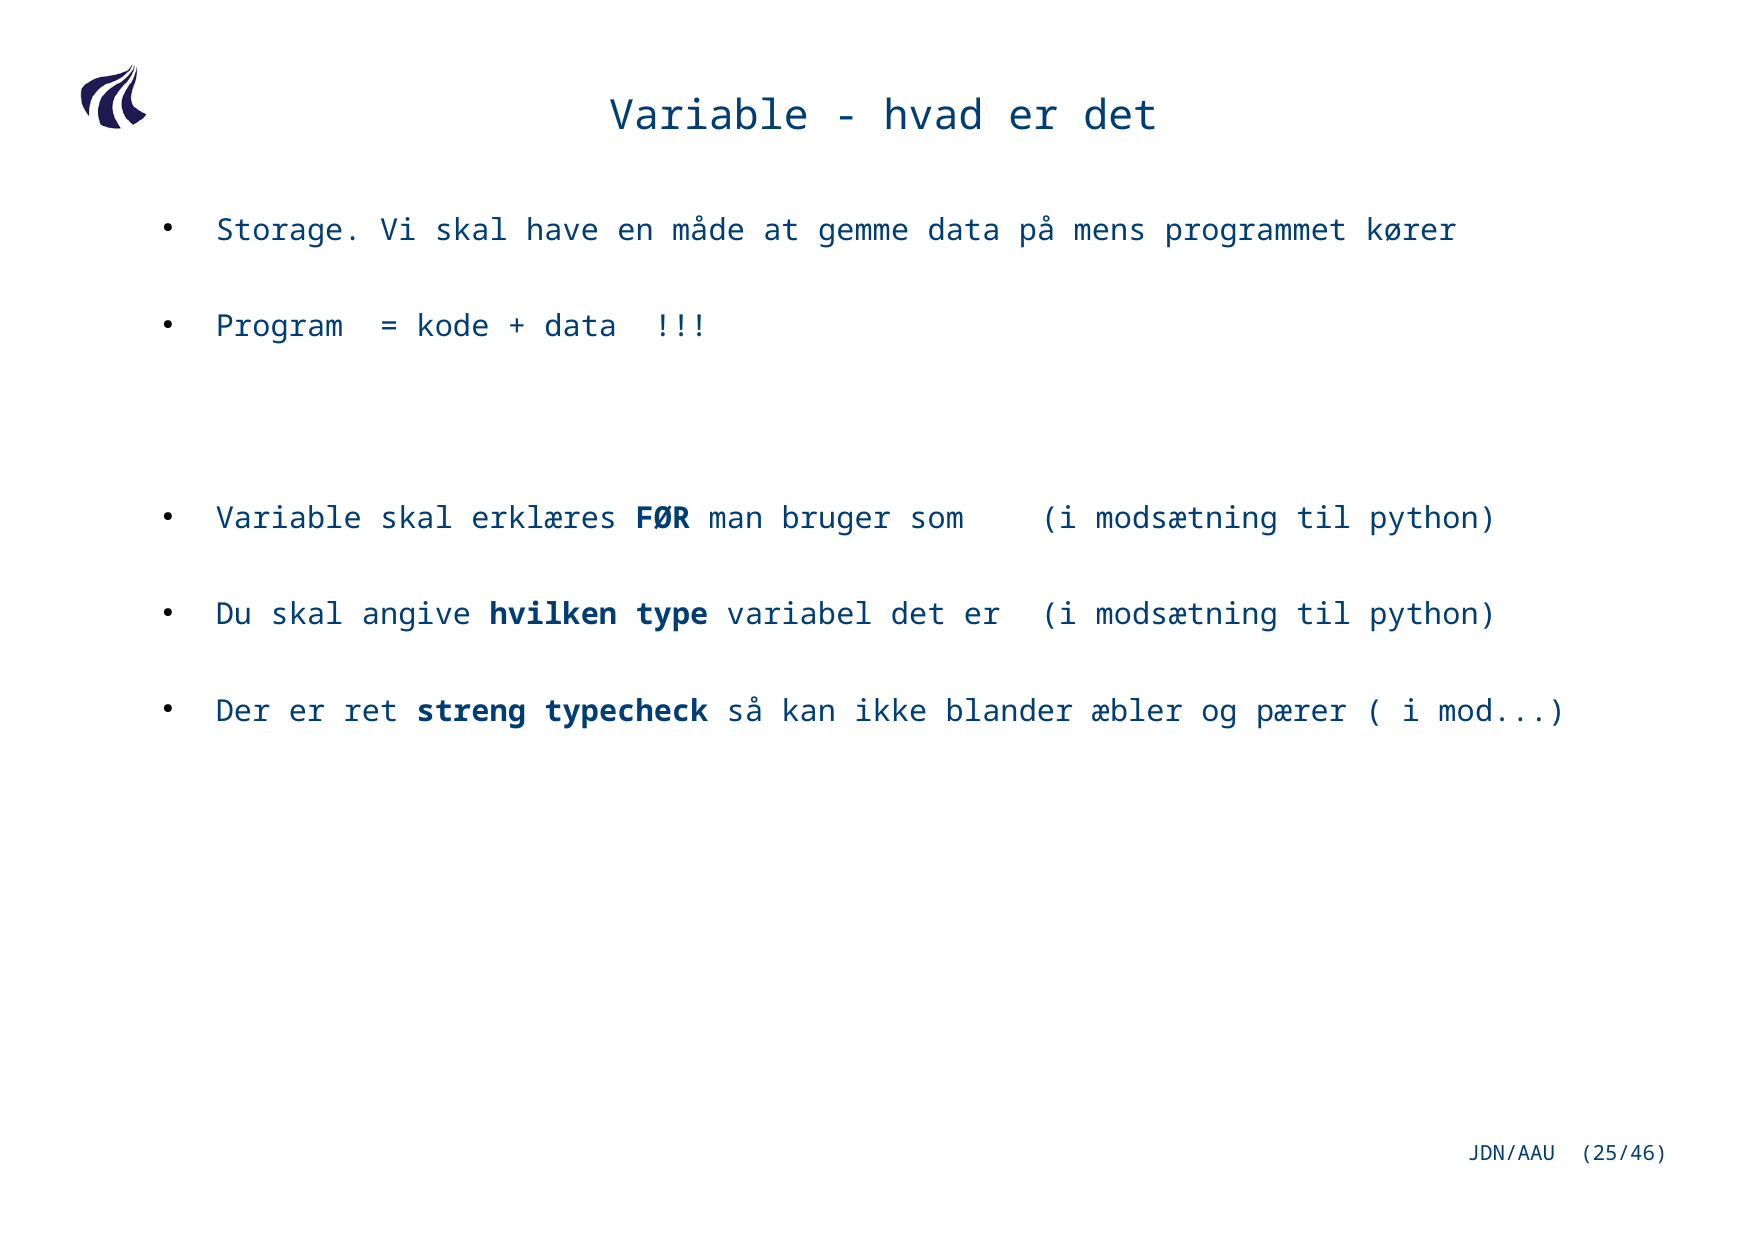

# Variable - hvad er det
Storage. Vi skal have en måde at gemme data på mens programmet kører
Program = kode + data !!!
Variable skal erklæres FØR man bruger som 	(i modsætning til python)
Du skal angive hvilken type variabel det er 	(i modsætning til python)
Der er ret streng typecheck så kan ikke blander æbler og pærer ( i mod...)